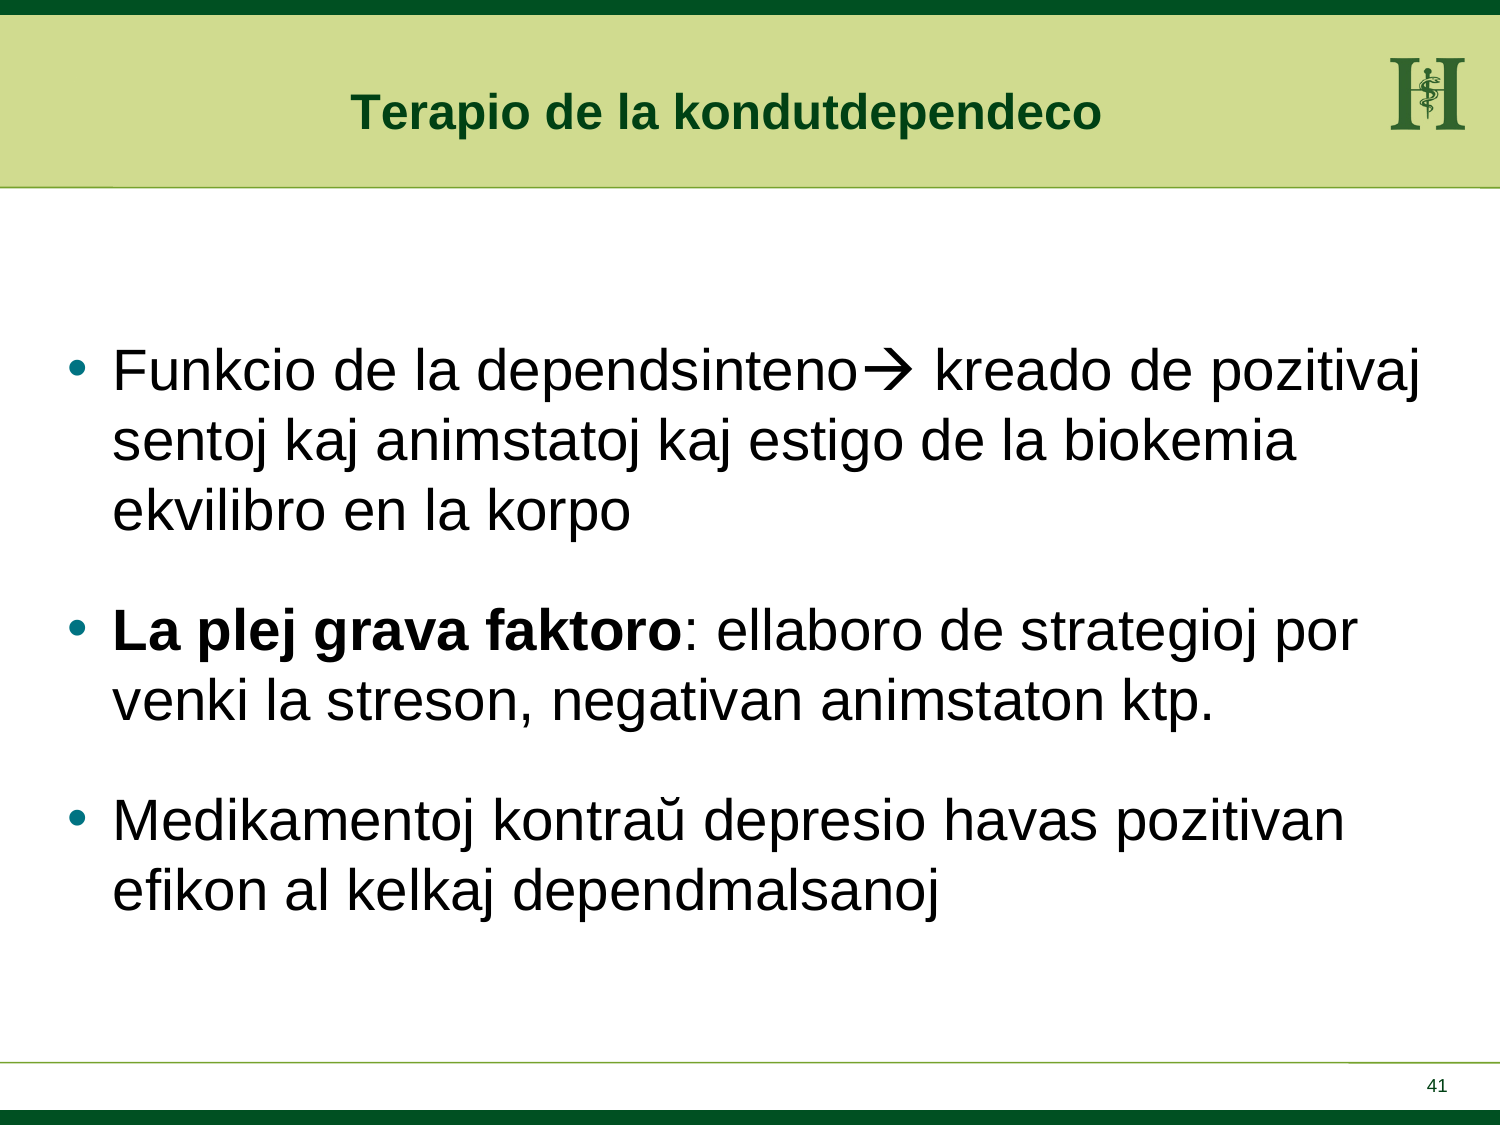

# Terapio de la kondutdependeco
Funkcio de la dependsinteno kreado de pozitivaj sentoj kaj animstatoj kaj estigo de la biokemia ekvilibro en la korpo
La plej grava faktoro: ellaboro de strategioj por venki la streson, negativan animstaton ktp.
Medikamentoj kontraŭ depresio havas pozitivan efikon al kelkaj dependmalsanoj